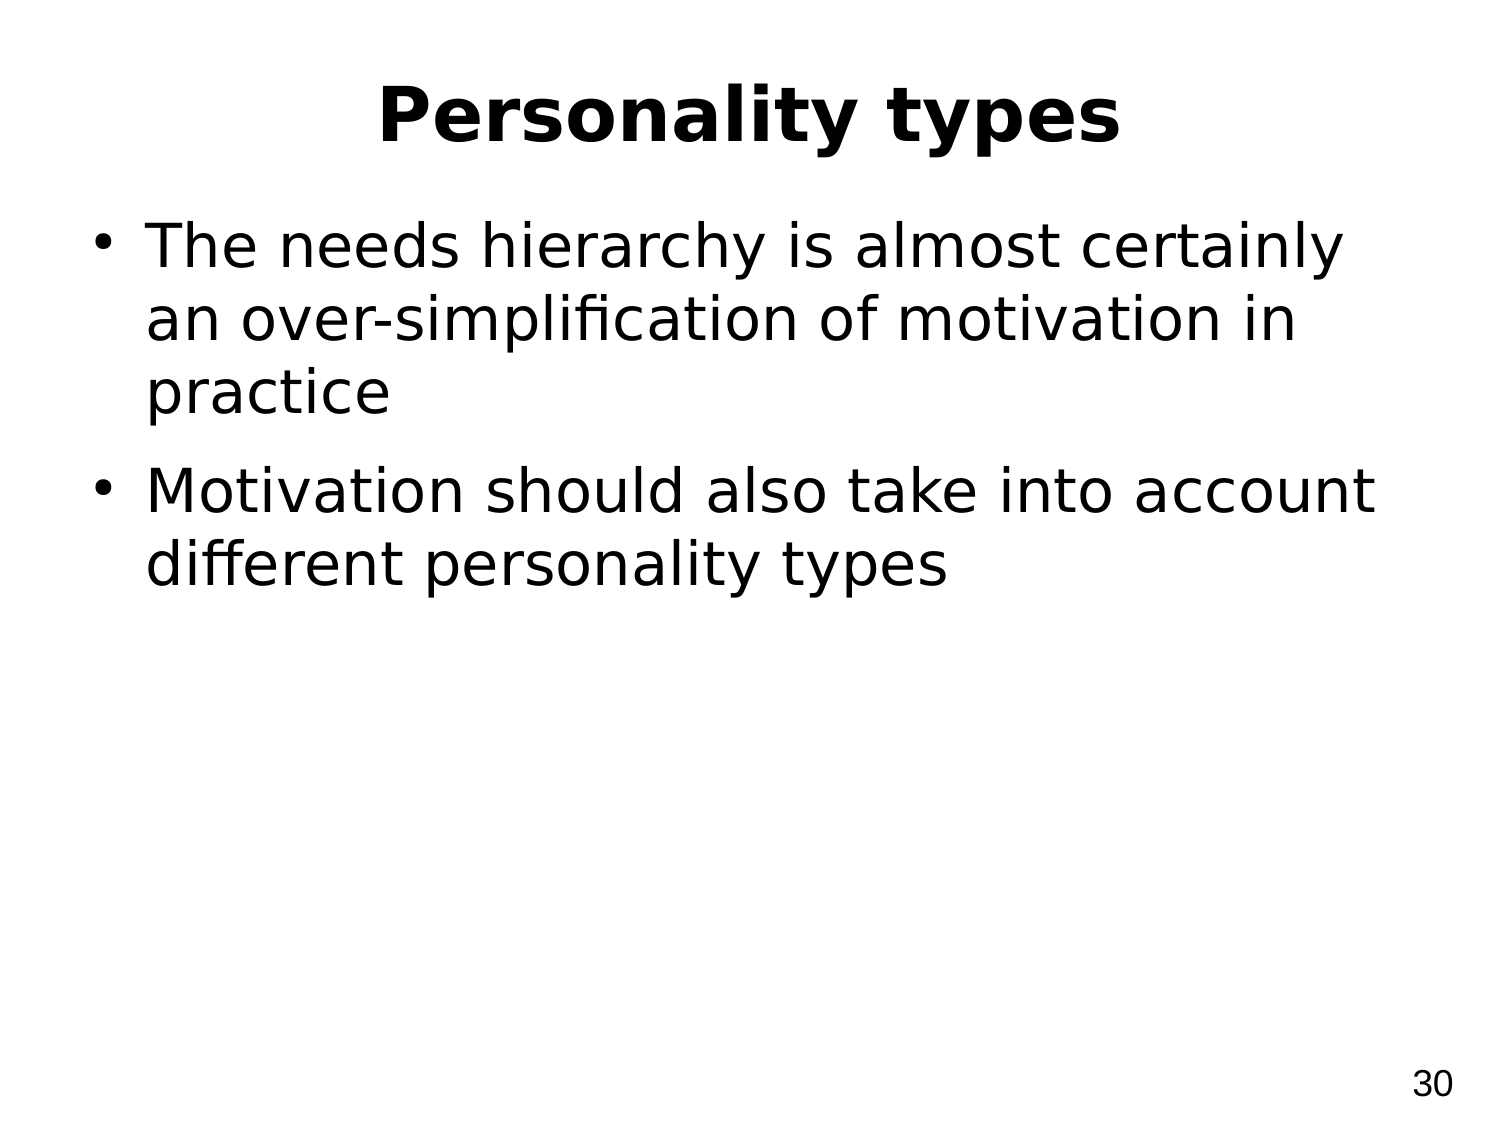

# Personality types
The needs hierarchy is almost certainly an over-simplification of motivation in practice
Motivation should also take into account different personality types